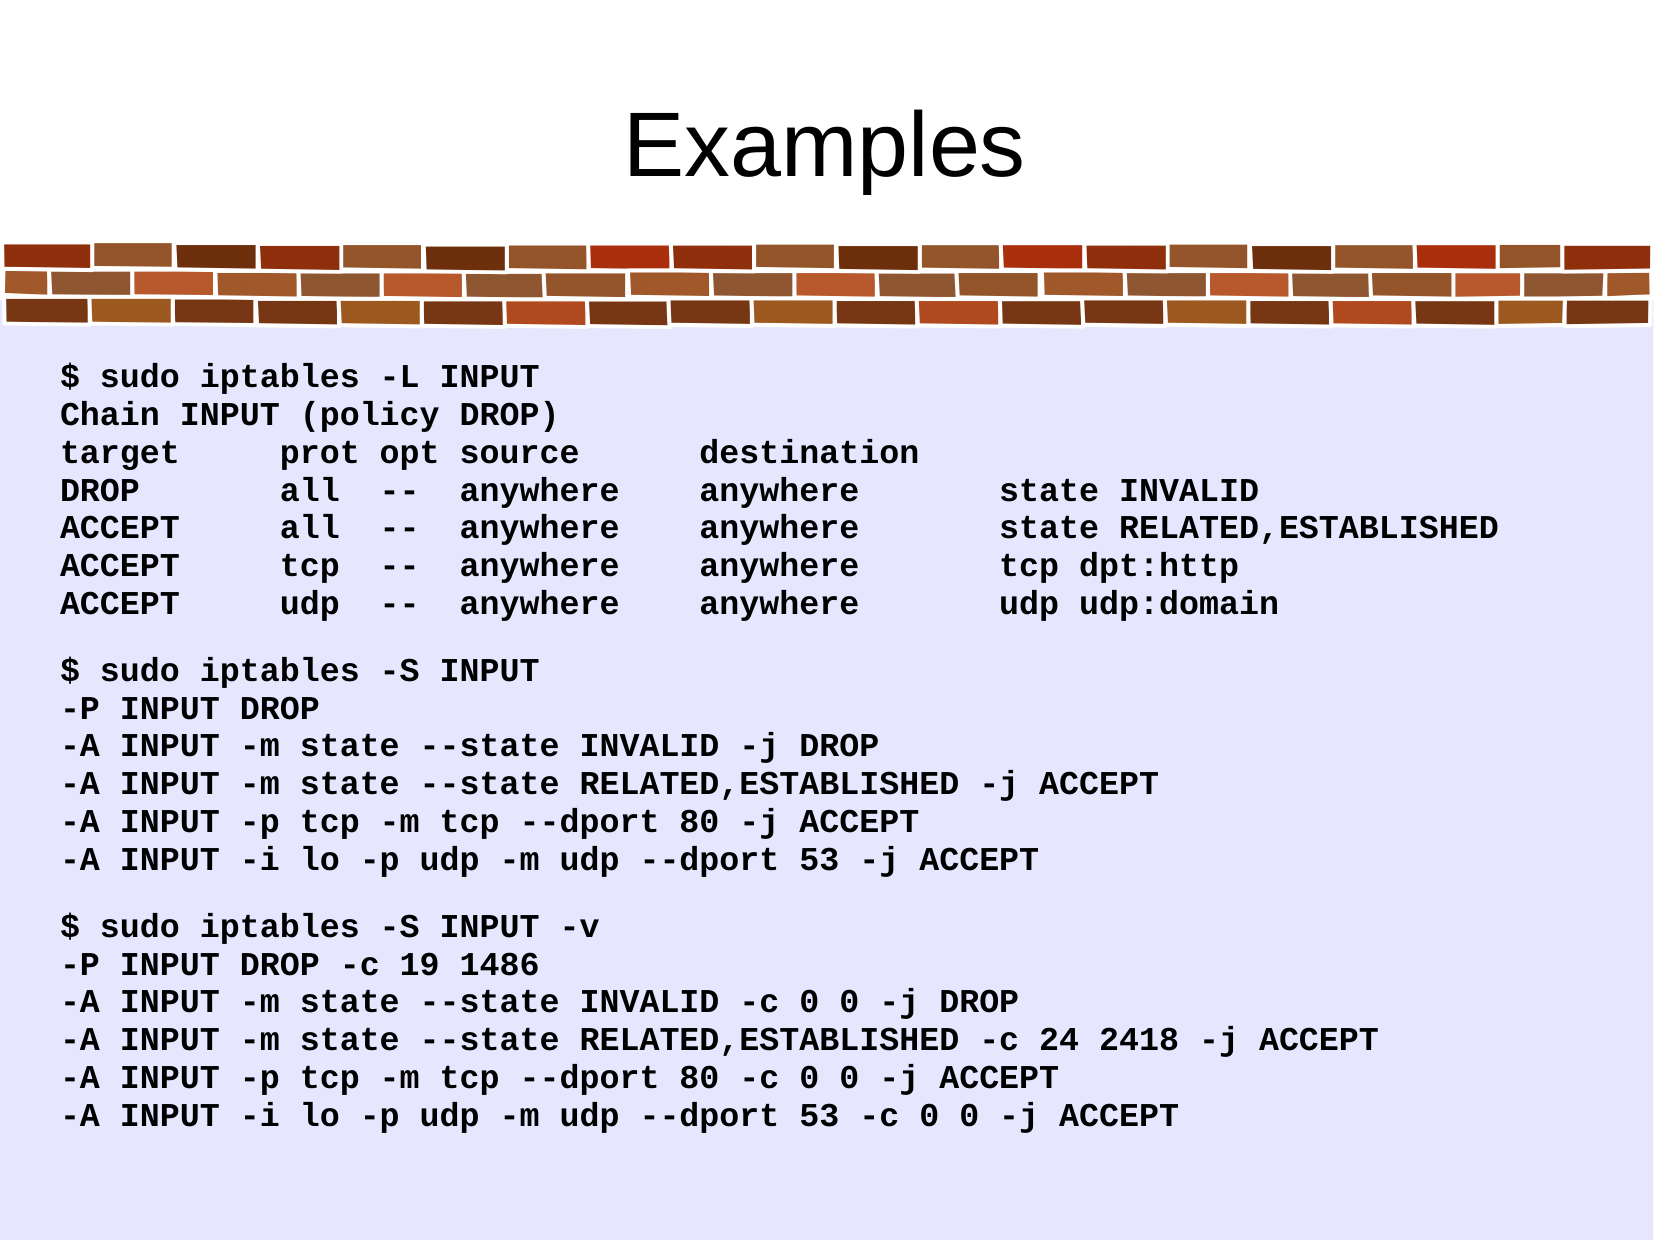

# Examples
$ sudo iptables -L INPUT
Chain INPUT (policy DROP)
target prot opt source destination
DROP all -- anywhere anywhere state INVALID
ACCEPT all -- anywhere anywhere state RELATED,ESTABLISHED
ACCEPT tcp -- anywhere anywhere tcp dpt:http
ACCEPT udp -- anywhere anywhere udp udp:domain
$ sudo iptables -S INPUT
-P INPUT DROP
-A INPUT -m state --state INVALID -j DROP
-A INPUT -m state --state RELATED,ESTABLISHED -j ACCEPT
-A INPUT -p tcp -m tcp --dport 80 -j ACCEPT
-A INPUT -i lo -p udp -m udp --dport 53 -j ACCEPT
$ sudo iptables -S INPUT -v
-P INPUT DROP -c 19 1486
-A INPUT -m state --state INVALID -c 0 0 -j DROP
-A INPUT -m state --state RELATED,ESTABLISHED -c 24 2418 -j ACCEPT
-A INPUT -p tcp -m tcp --dport 80 -c 0 0 -j ACCEPT
-A INPUT -i lo -p udp -m udp --dport 53 -c 0 0 -j ACCEPT